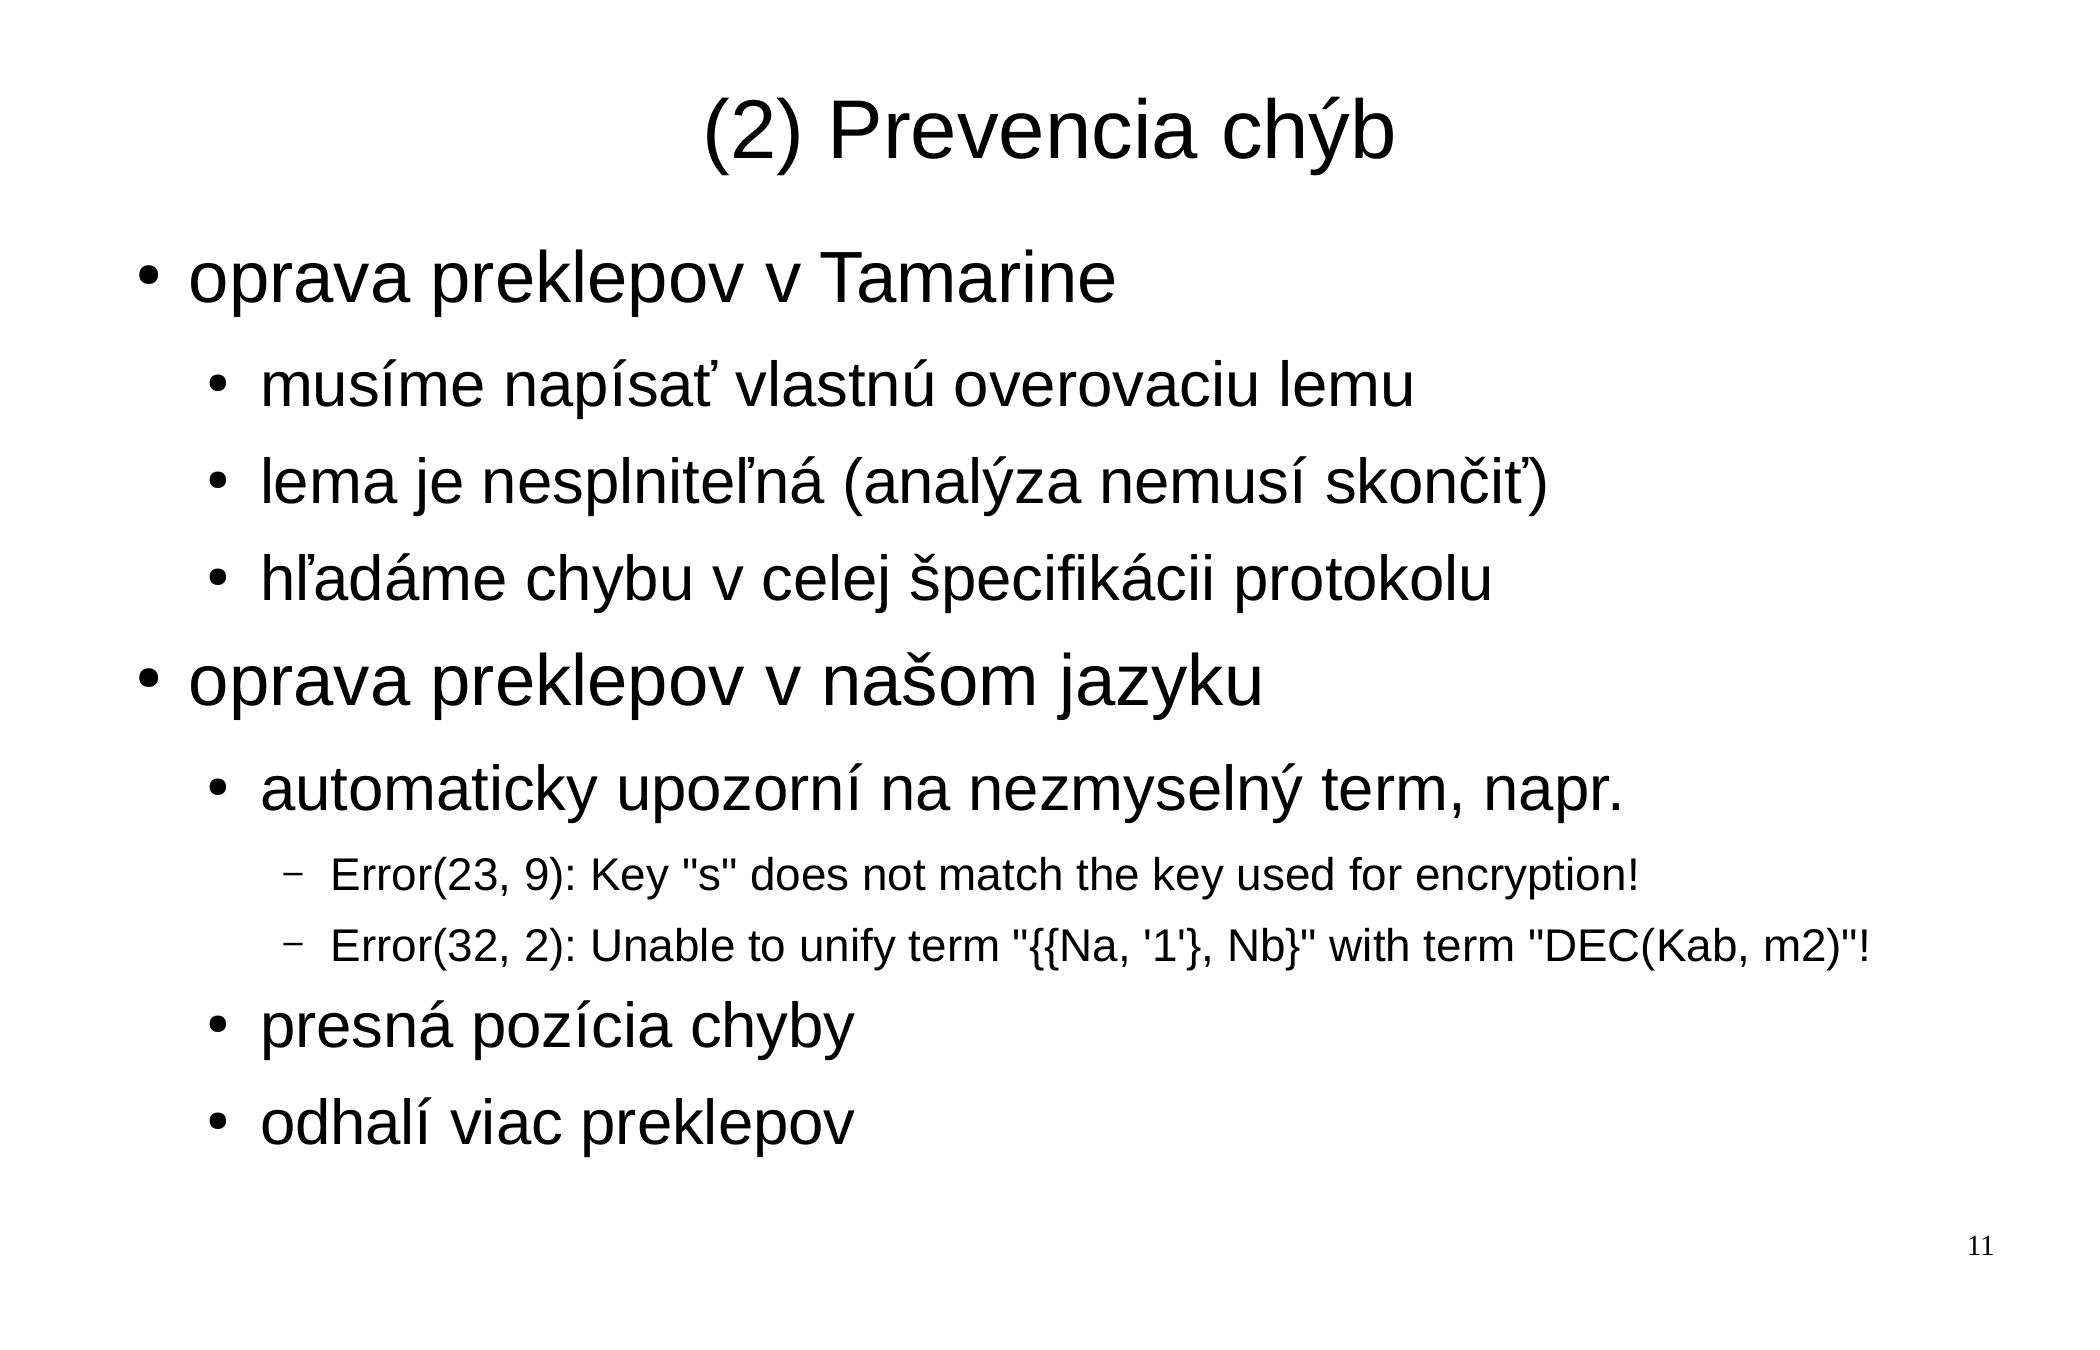

# (2) Prevencia chýb
oprava preklepov v Tamarine
musíme napísať vlastnú overovaciu lemu
lema je nesplniteľná (analýza nemusí skončiť)
hľadáme chybu v celej špecifikácii protokolu
oprava preklepov v našom jazyku
automaticky upozorní na nezmyselný term, napr.
Error(23, 9): Key "s" does not match the key used for encryption!
Error(32, 2): Unable to unify term "{{Na, '1'}, Nb}" with term "DEC(Kab, m2)"!
presná pozícia chyby
odhalí viac preklepov
11